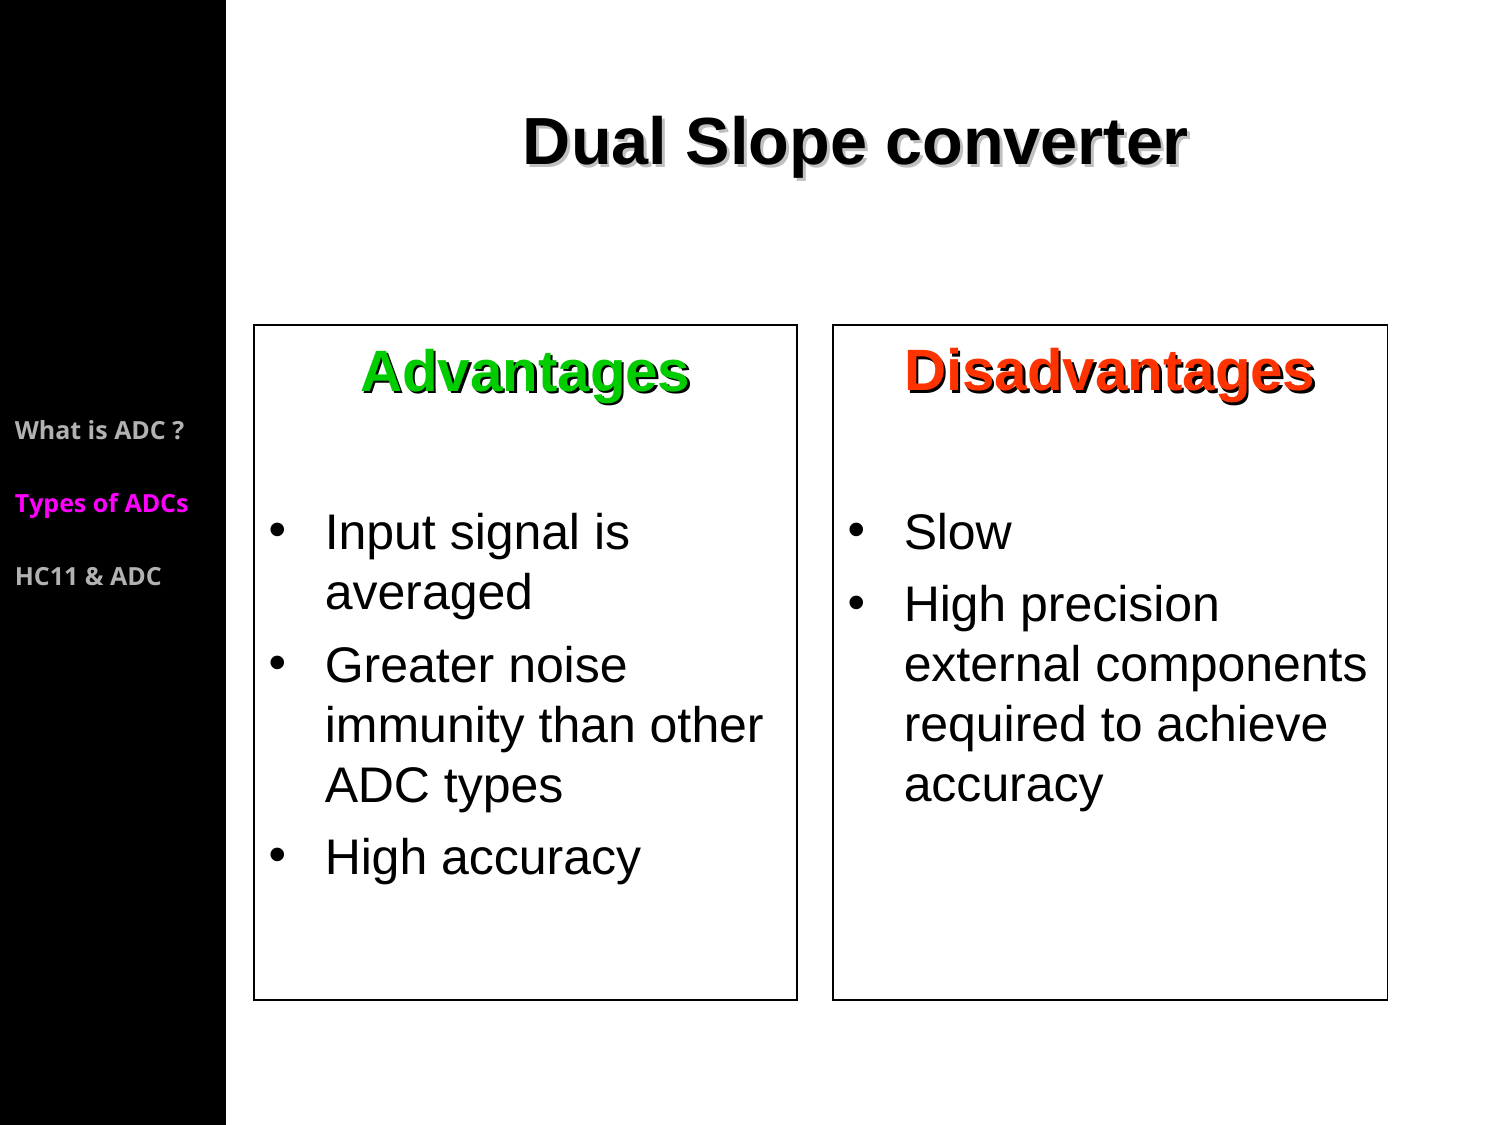

What is ADC ?
Types of ADCs
HC11 & ADC
Dual Slope converter
Advantages
Input signal is averaged
Greater noise immunity than other ADC types
High accuracy
# Disadvantages
Slow
High precision external components required to achieve accuracy